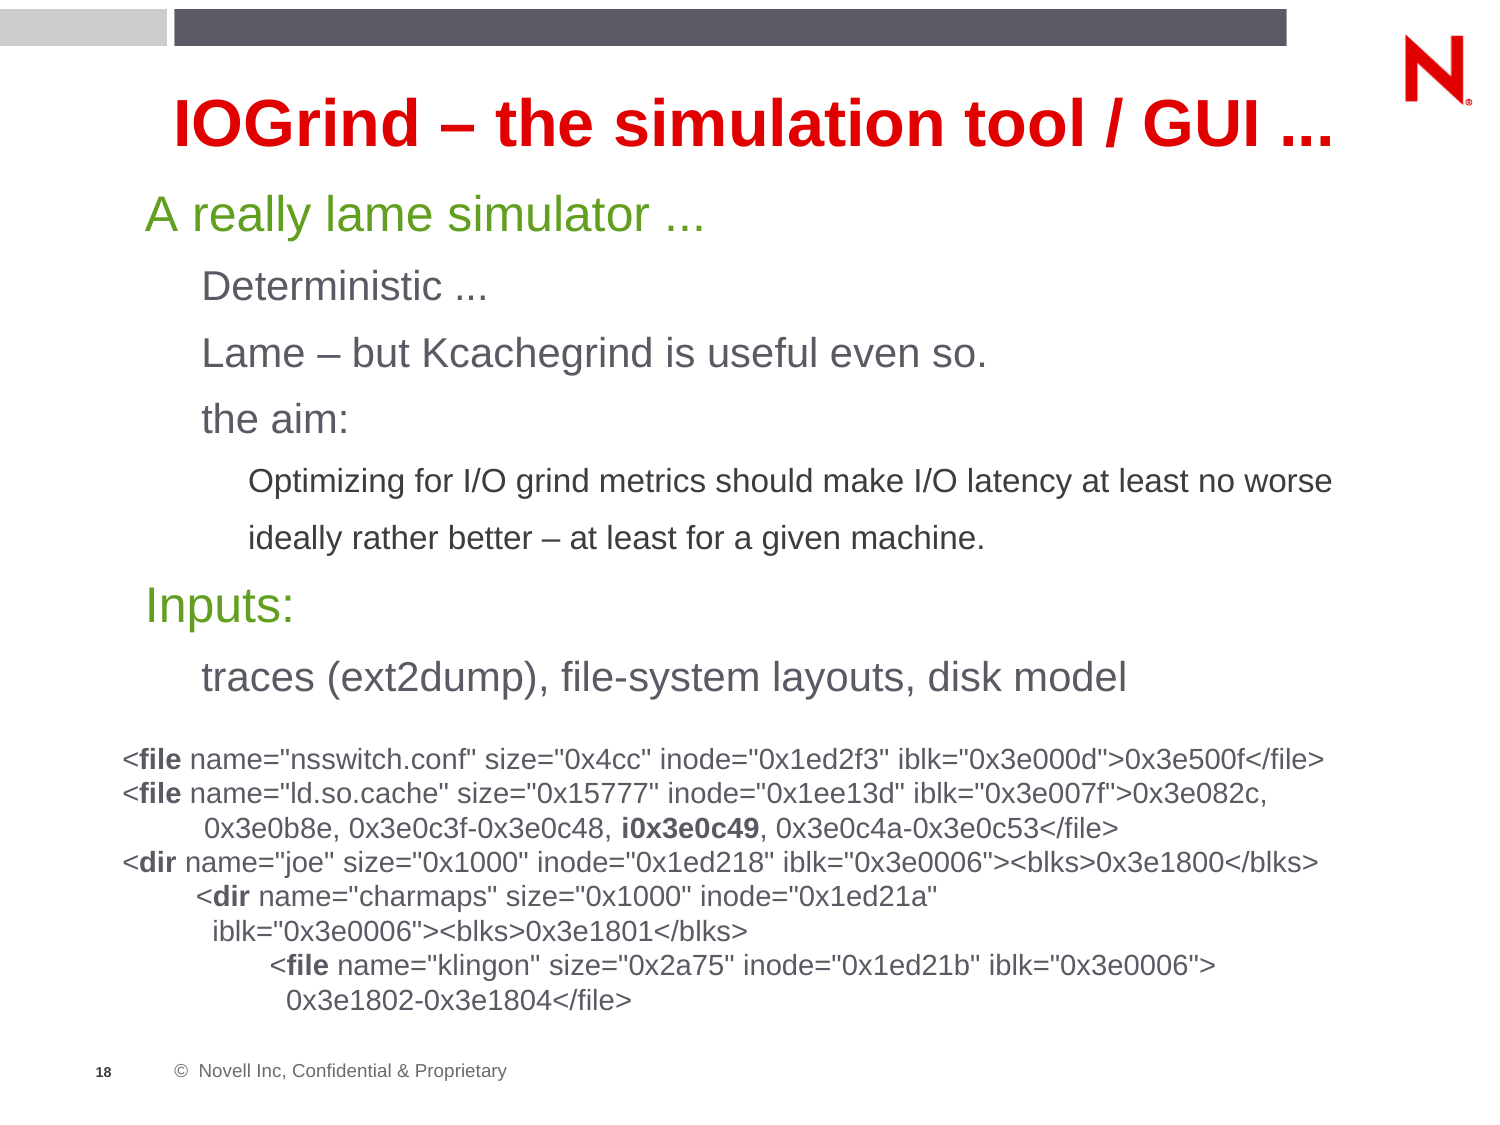

# IOGrind – the simulation tool / GUI ...
A really lame simulator ...
Deterministic ...
Lame – but Kcachegrind is useful even so.
the aim:
Optimizing for I/O grind metrics should make I/O latency at least no worse
ideally rather better – at least for a given machine.
Inputs:
traces (ext2dump), file-system layouts, disk model
<file name="nsswitch.conf" size="0x4cc" inode="0x1ed2f3" iblk="0x3e000d">0x3e500f</file>
<file name="ld.so.cache" size="0x15777" inode="0x1ee13d" iblk="0x3e007f">0x3e082c,
	 0x3e0b8e, 0x3e0c3f-0x3e0c48, i0x3e0c49, 0x3e0c4a-0x3e0c53</file>
<dir name="joe" size="0x1000" inode="0x1ed218" iblk="0x3e0006"><blks>0x3e1800</blks>
	<dir name="charmaps" size="0x1000" inode="0x1ed21a"
	 iblk="0x3e0006"><blks>0x3e1801</blks>
		<file name="klingon" size="0x2a75" inode="0x1ed21b" iblk="0x3e0006">
		 0x3e1802-0x3e1804</file>